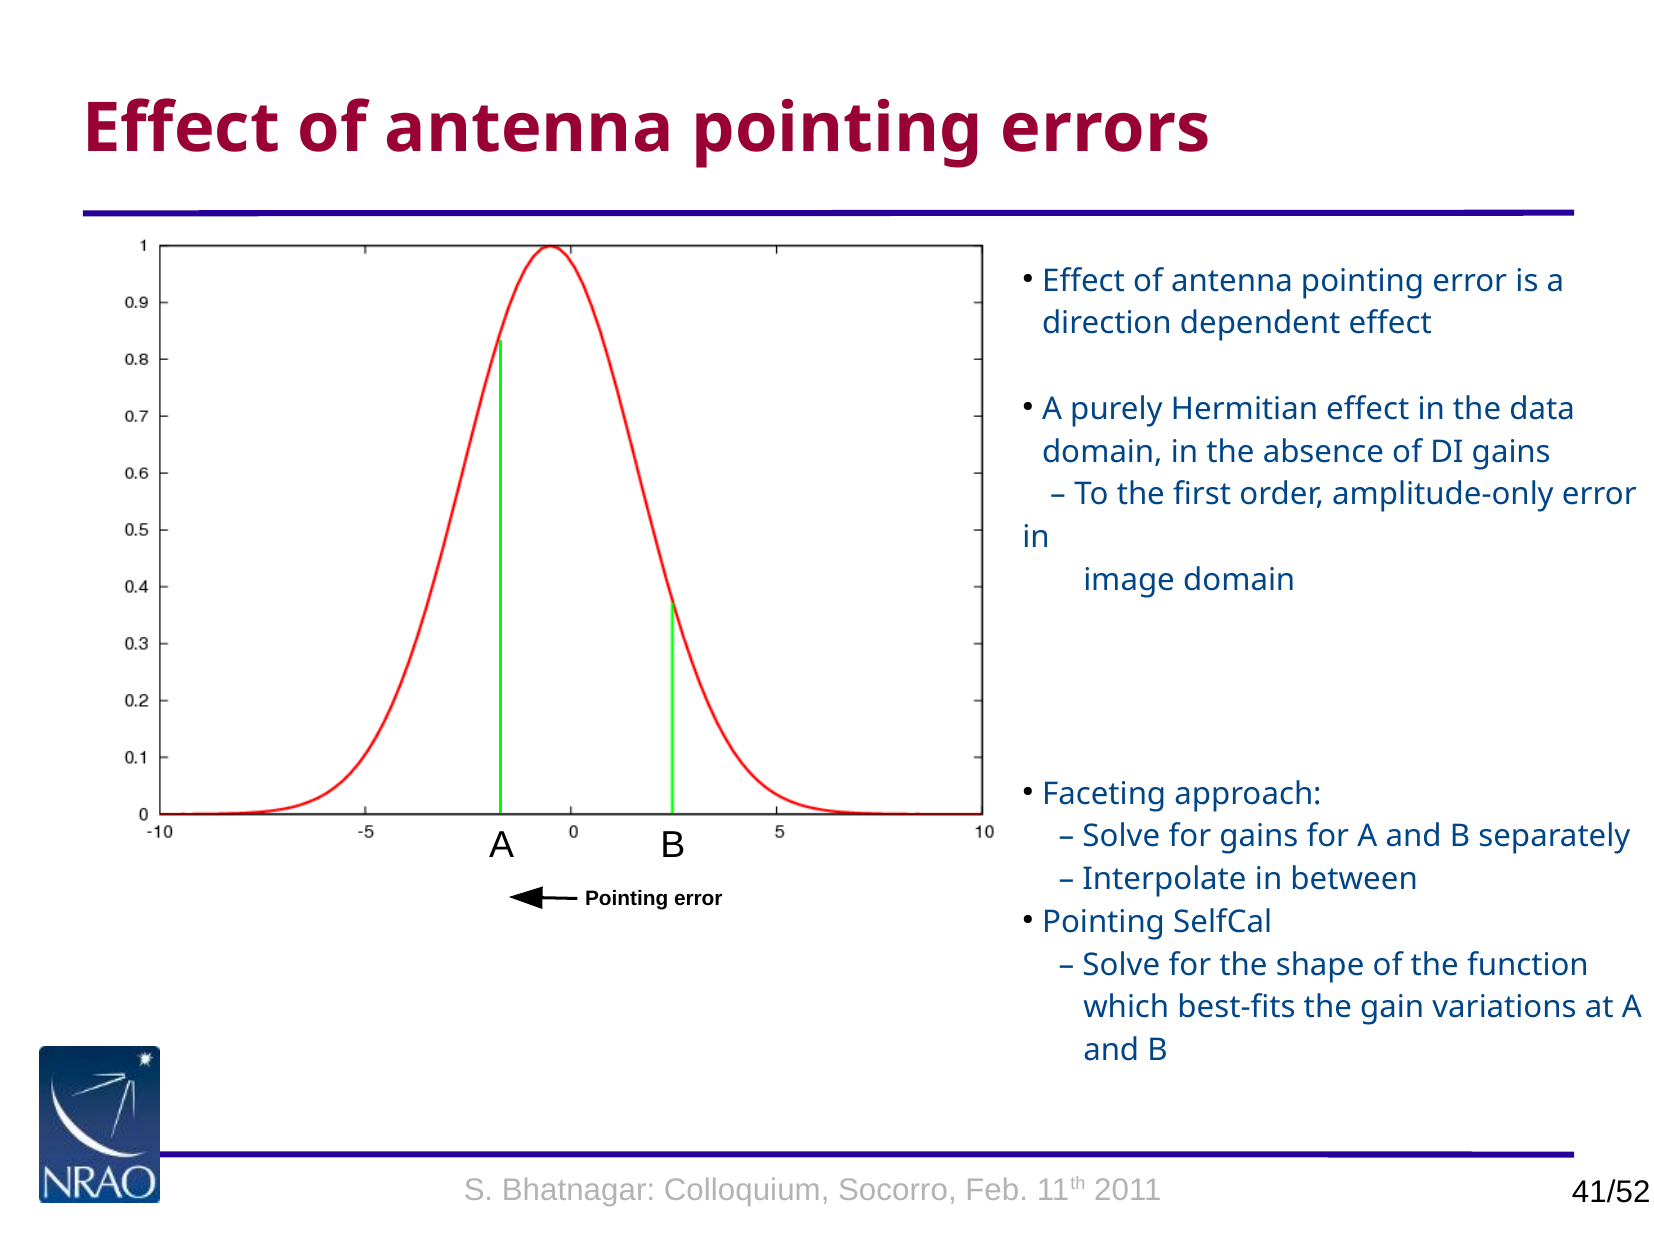

# Effect of antenna pointing errors
 Effect of antenna pointing error is a
 direction dependent effect
 A purely Hermitian effect in the data
 domain, in the absence of DI gains
 – To the first order, amplitude-only error in
 image domain
 Faceting approach:
 – Solve for gains for A and B separately
 – Interpolate in between
 Pointing SelfCal
 – Solve for the shape of the function
 which best-fits the gain variations at A
 and B
A
B
Pointing error